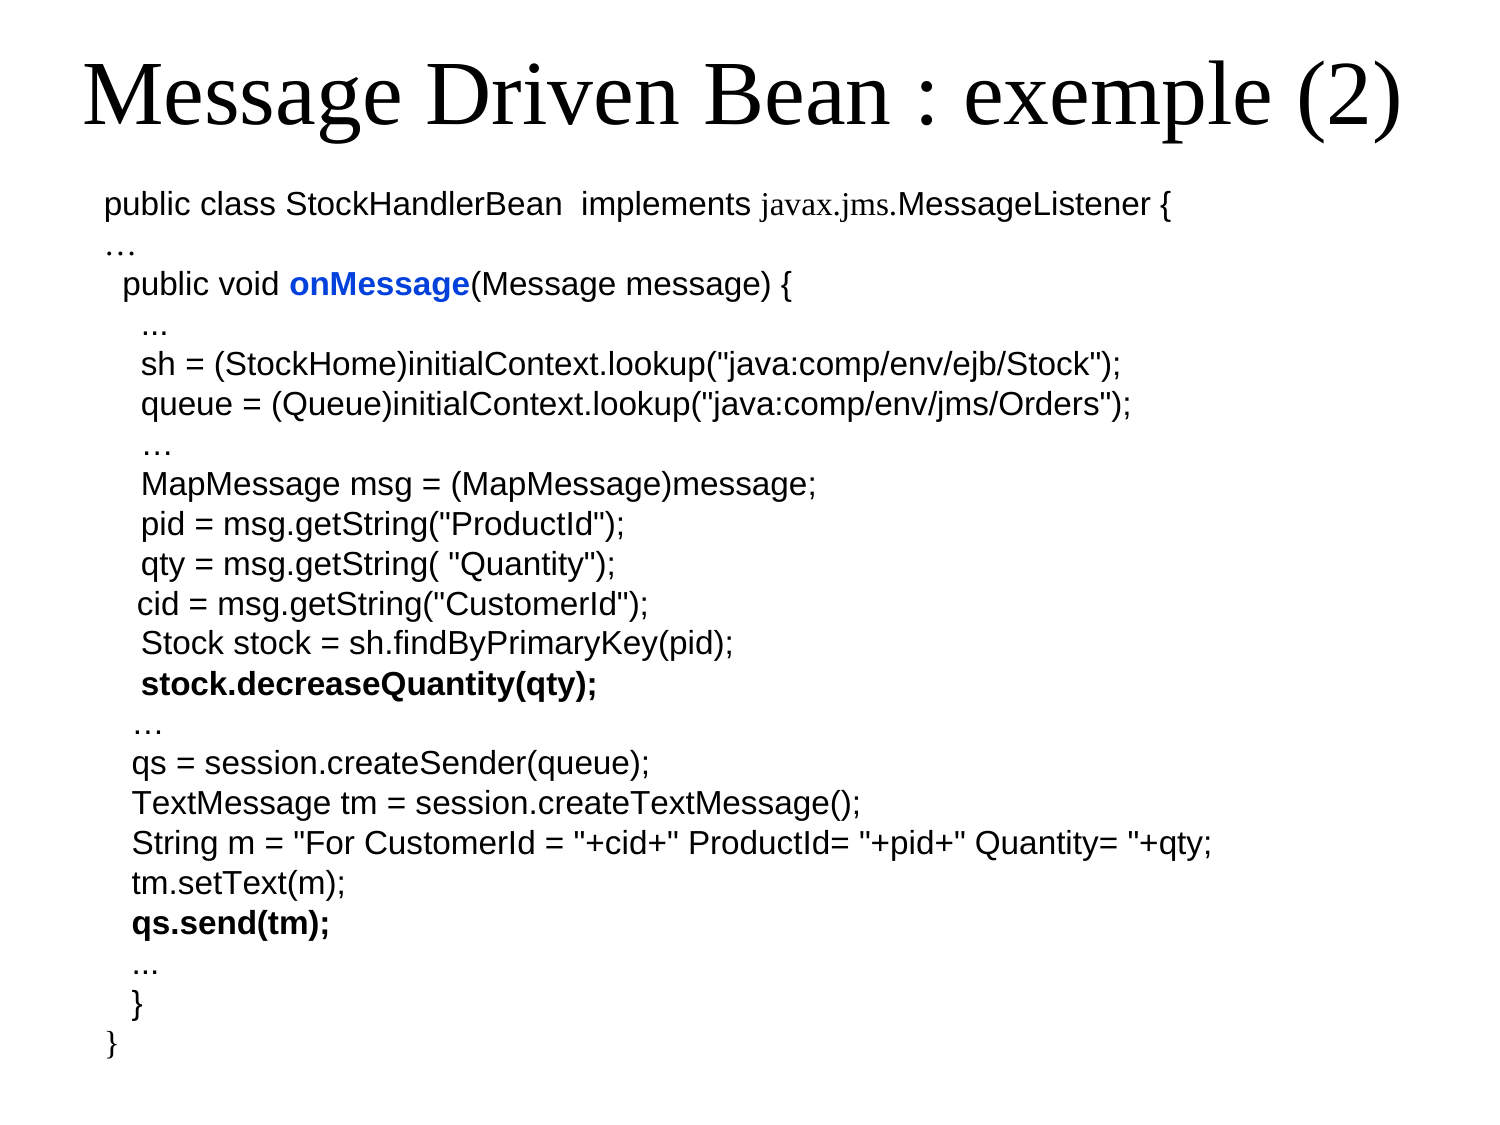

# Message Driven Bean : exemple (2)
public class StockHandlerBean implements javax.jms.MessageListener {
…
 public void onMessage(Message message) {
 ...
 sh = (StockHome)initialContext.lookup("java:comp/env/ejb/Stock");
 queue = (Queue)initialContext.lookup("java:comp/env/jms/Orders");
 …
 MapMessage msg = (MapMessage)message;
 pid = msg.getString("ProductId");
 qty = msg.getString( "Quantity");
 cid = msg.getString("CustomerId");
 Stock stock = sh.findByPrimaryKey(pid);
 stock.decreaseQuantity(qty);
 …
 qs = session.createSender(queue);
 TextMessage tm = session.createTextMessage();
 String m = "For CustomerId = "+cid+" ProductId= "+pid+" Quantity= "+qty;
 tm.setText(m);
 qs.send(tm);
 ...
 }
}